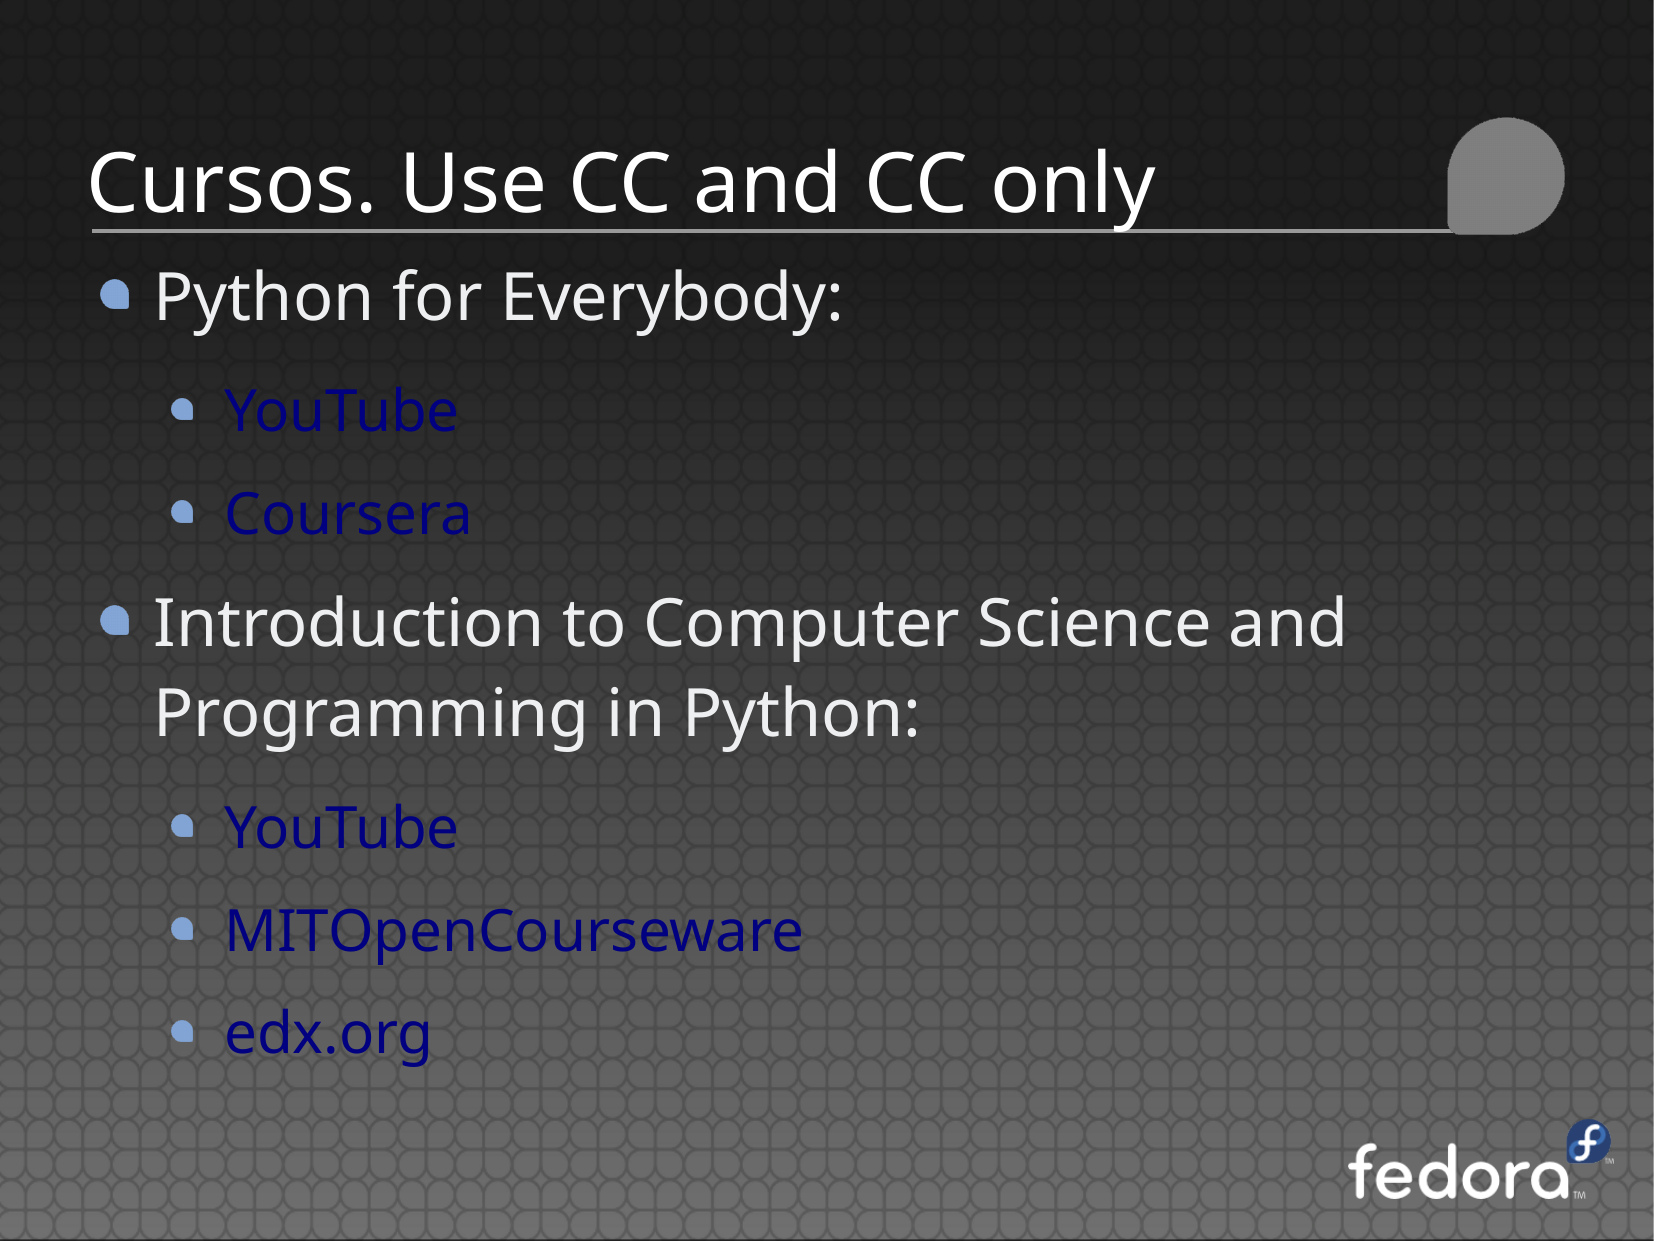

# Cursos. Use CC and CC only
Python for Everybody:
YouTube
Coursera
Introduction to Computer Science and Programming in Python:
YouTube
MITOpenCourseware
edx.org